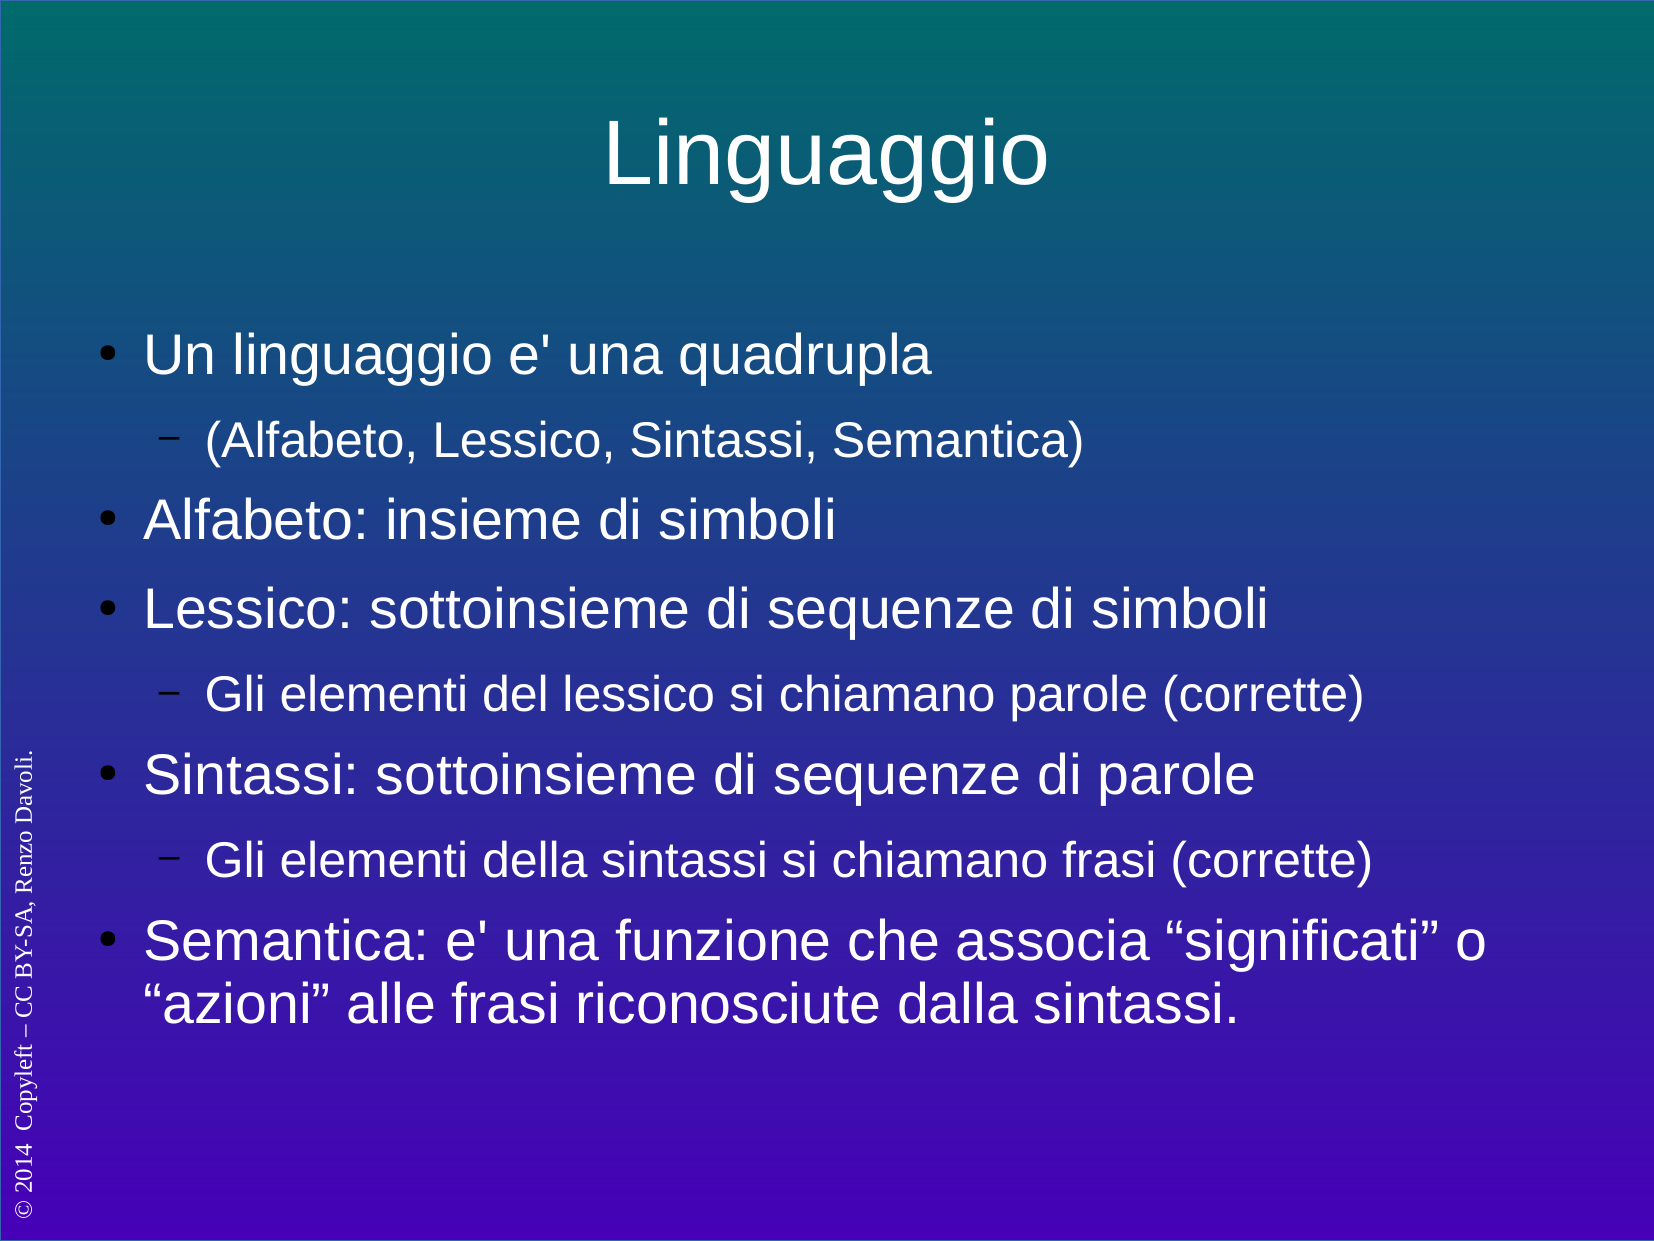

# Linguaggio
Un linguaggio e' una quadrupla
(Alfabeto, Lessico, Sintassi, Semantica)
Alfabeto: insieme di simboli
Lessico: sottoinsieme di sequenze di simboli
Gli elementi del lessico si chiamano parole (corrette)
Sintassi: sottoinsieme di sequenze di parole
Gli elementi della sintassi si chiamano frasi (corrette)
Semantica: e' una funzione che associa “significati” o “azioni” alle frasi riconosciute dalla sintassi.